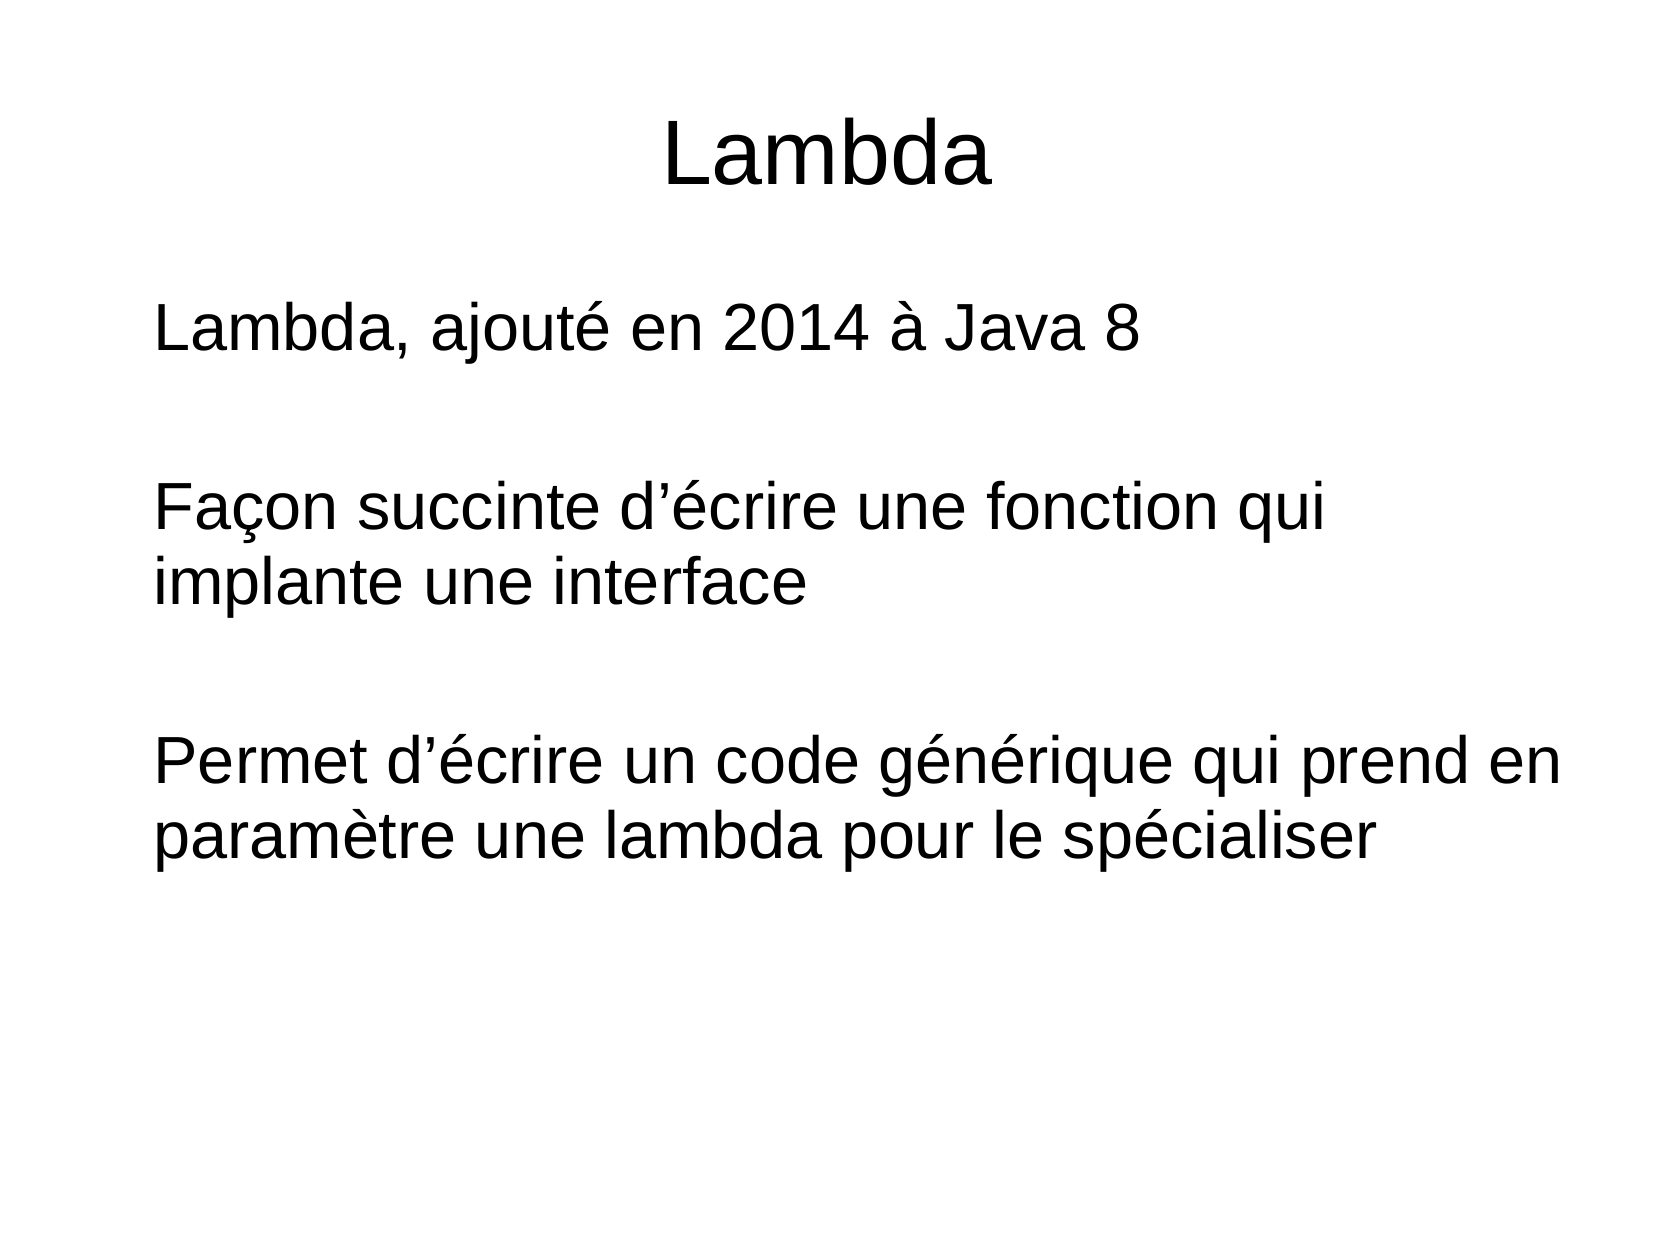

# Lambda
Lambda, ajouté en 2014 à Java 8
Façon succinte d’écrire une fonction qui implante une interface
Permet d’écrire un code générique qui prend en paramètre une lambda pour le spécialiser